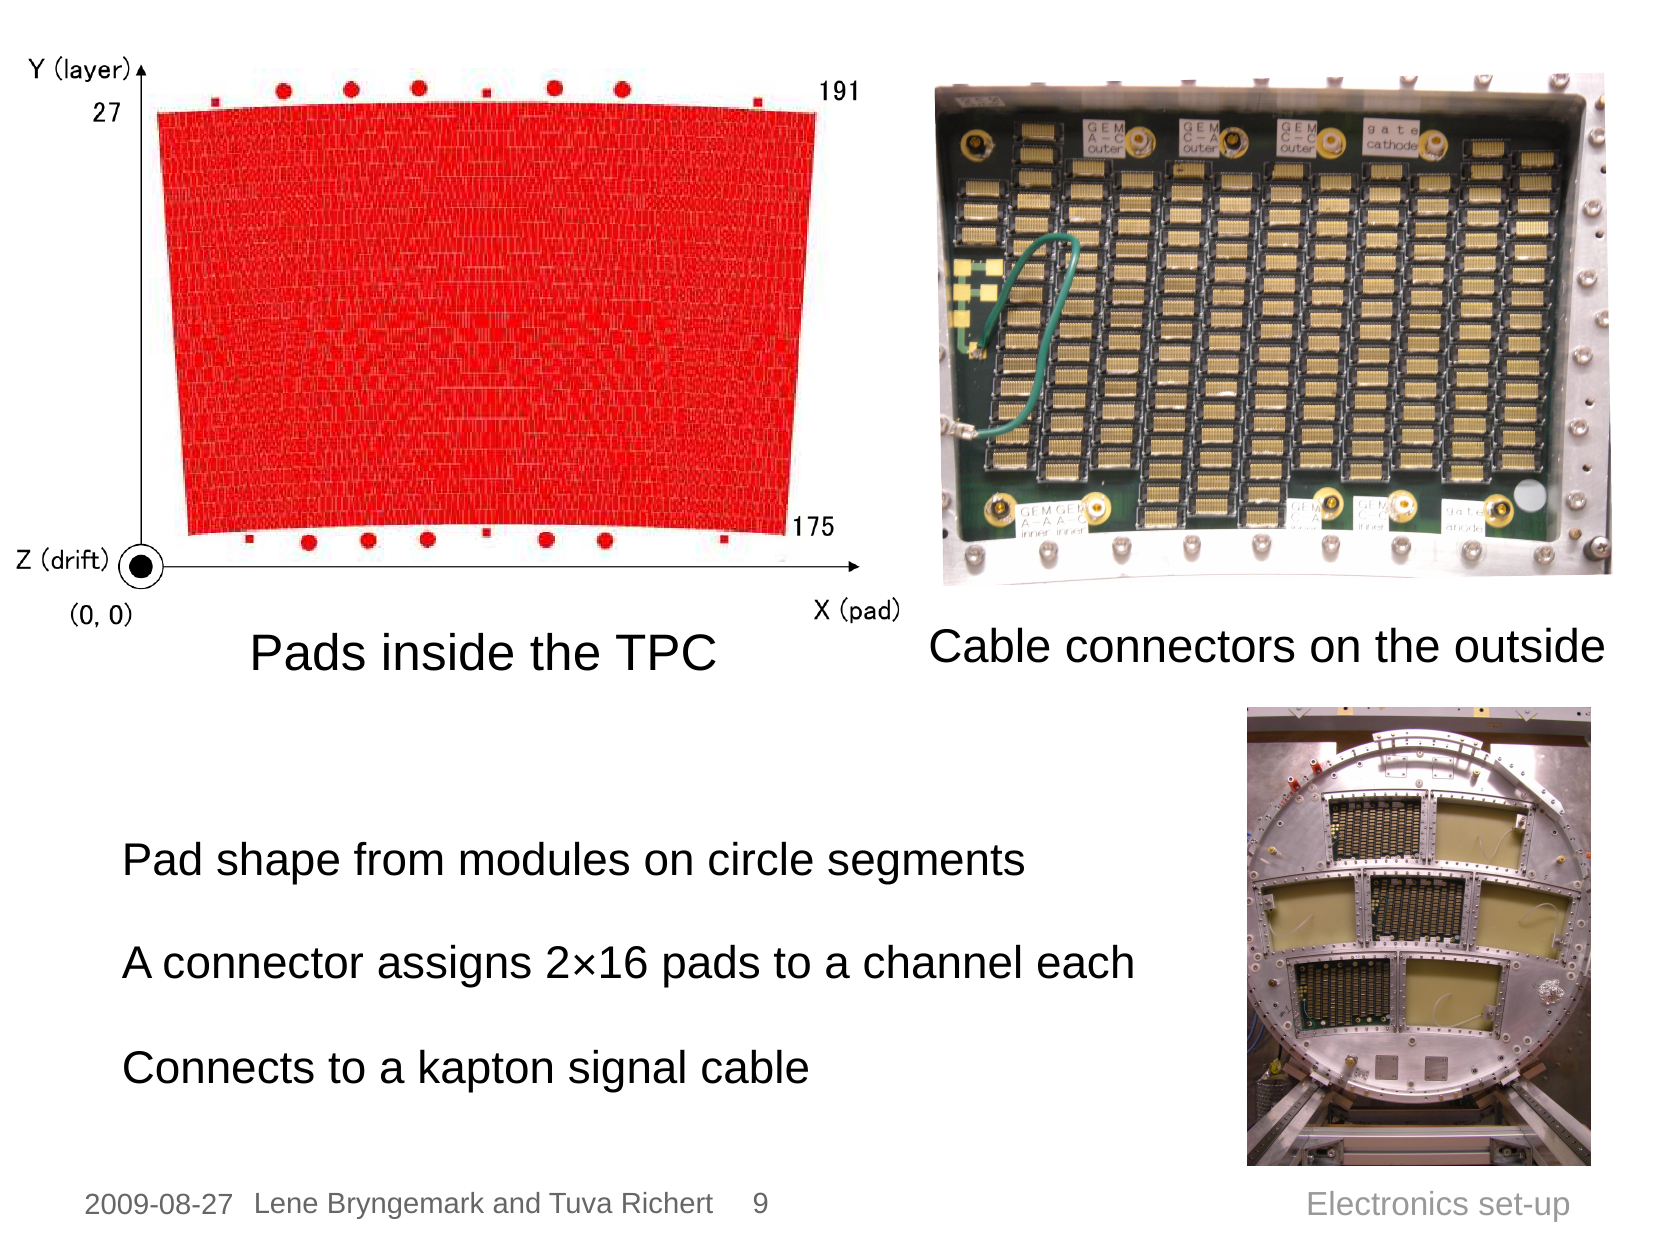

Cable connectors on the outside
# Pads inside the TPC
Pad shape from modules on circle segments
A connector assigns 2×16 pads to a channel each
Connects to a kapton signal cable
Electronics set-up
Lene Bryngemark and Tuva Richert
9
2009-08-27